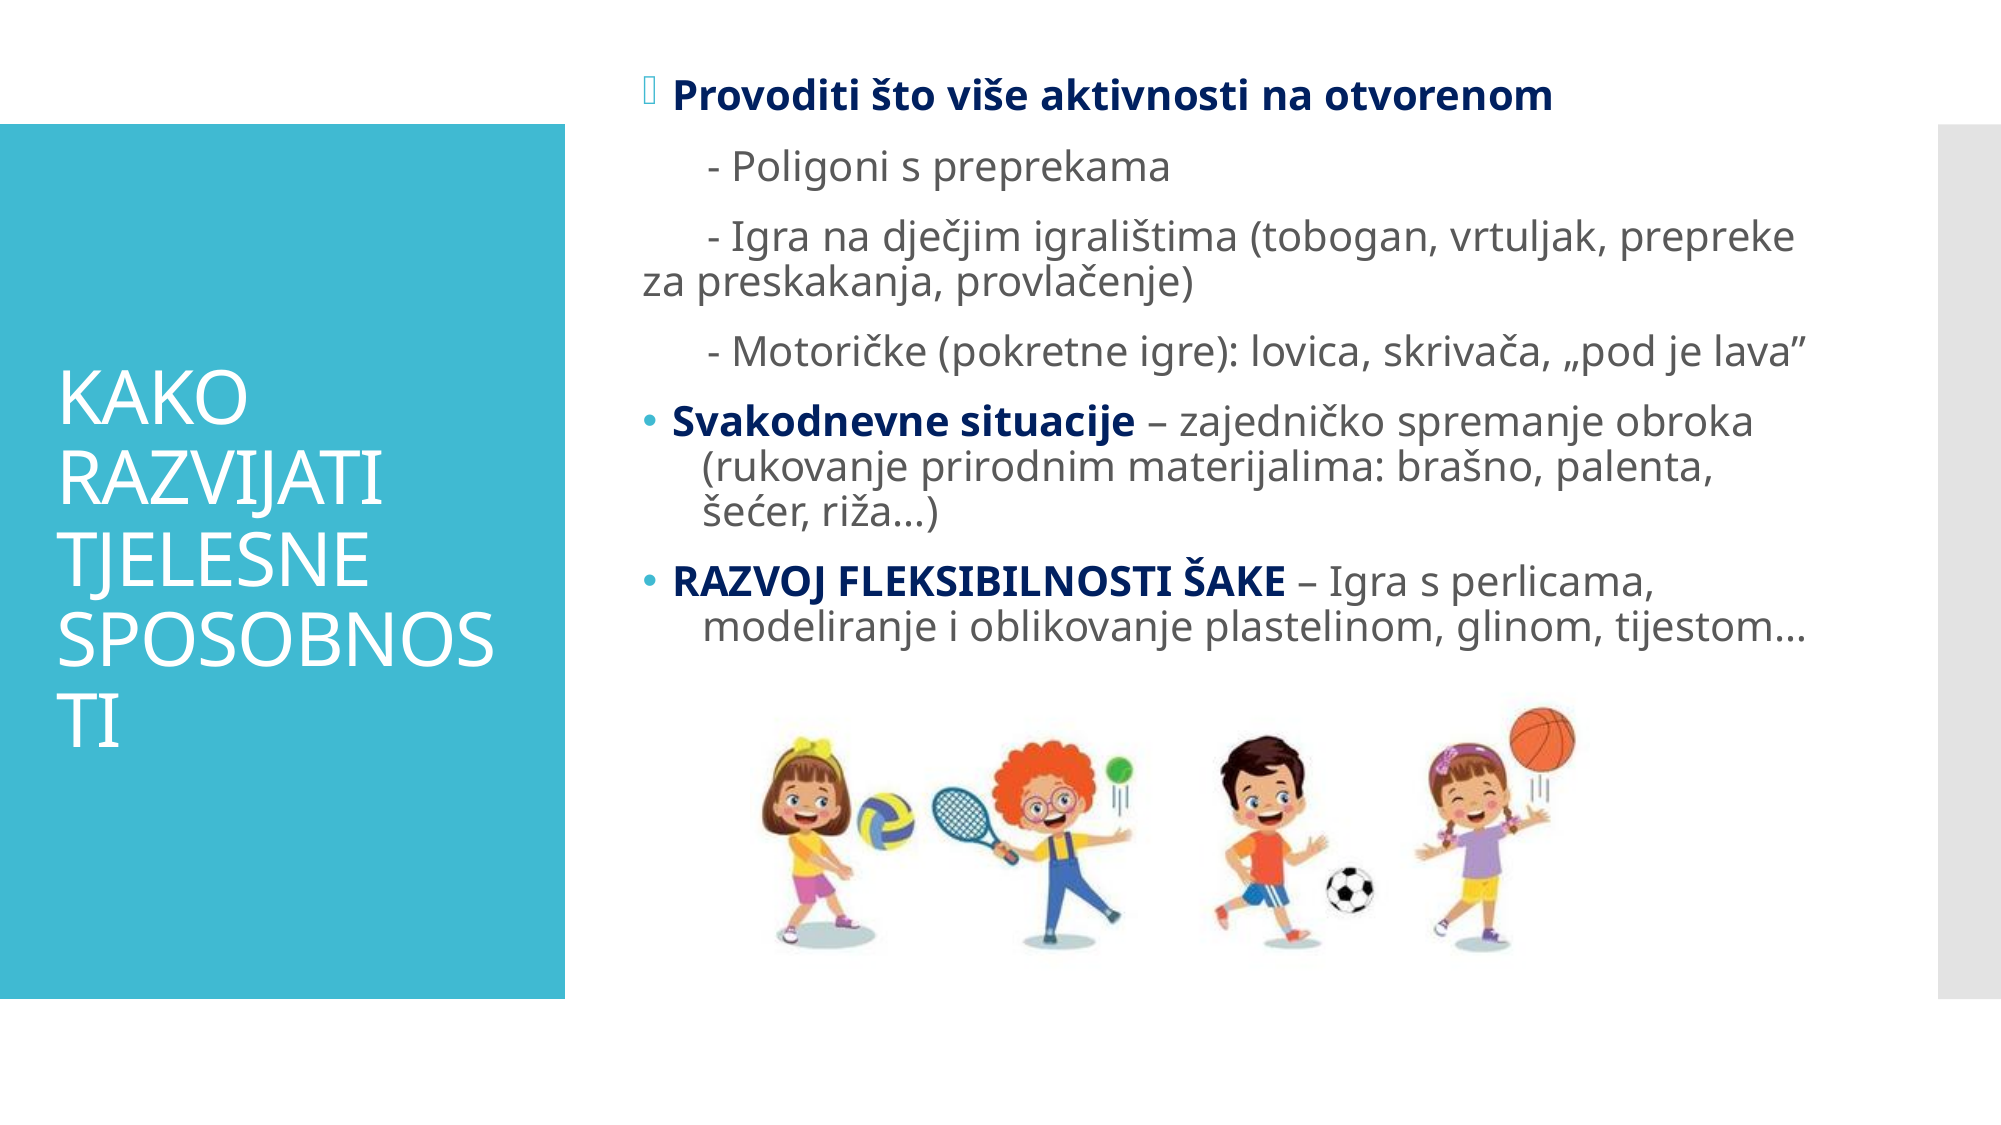

Provoditi što više aktivnosti na otvorenom
 - Poligoni s preprekama
 - Igra na dječjim igralištima (tobogan, vrtuljak, prepreke za preskakanja, provlačenje)
 - Motoričke (pokretne igre): lovica, skrivača, „pod je lava”
Svakodnevne situacije – zajedničko spremanje obroka (rukovanje prirodnim materijalima: brašno, palenta, šećer, riža…)
RAZVOJ FLEKSIBILNOSTI ŠAKE – Igra s perlicama, modeliranje i oblikovanje plastelinom, glinom, tijestom…
# KAKO RAZVIJATI TJELESNE SPOSOBNOSTI